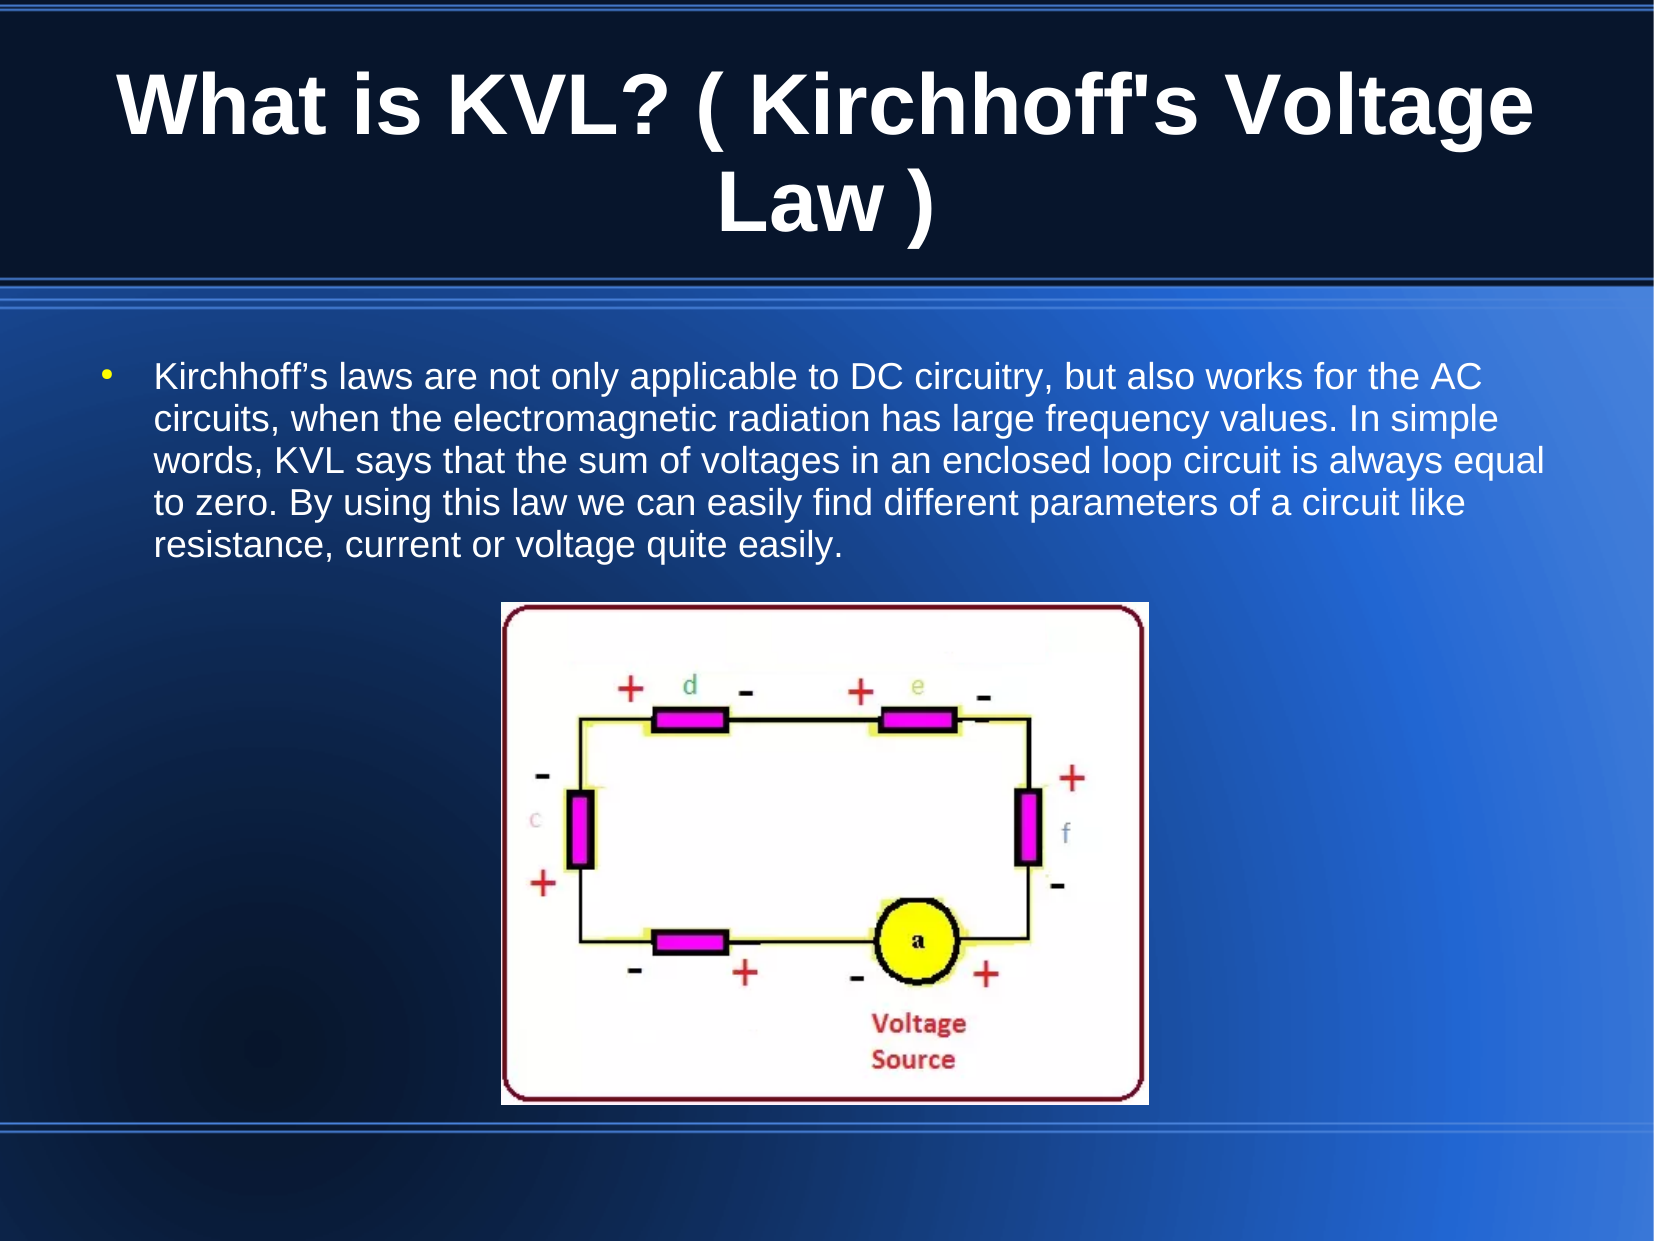

# What is KVL? ( Kirchhoff's Voltage Law )
Kirchhoff’s laws are not only applicable to DC circuitry, but also works for the AC circuits, when the electromagnetic radiation has large frequency values. In simple words, KVL says that the sum of voltages in an enclosed loop circuit is always equal to zero. By using this law we can easily find different parameters of a circuit like resistance, current or voltage quite easily.